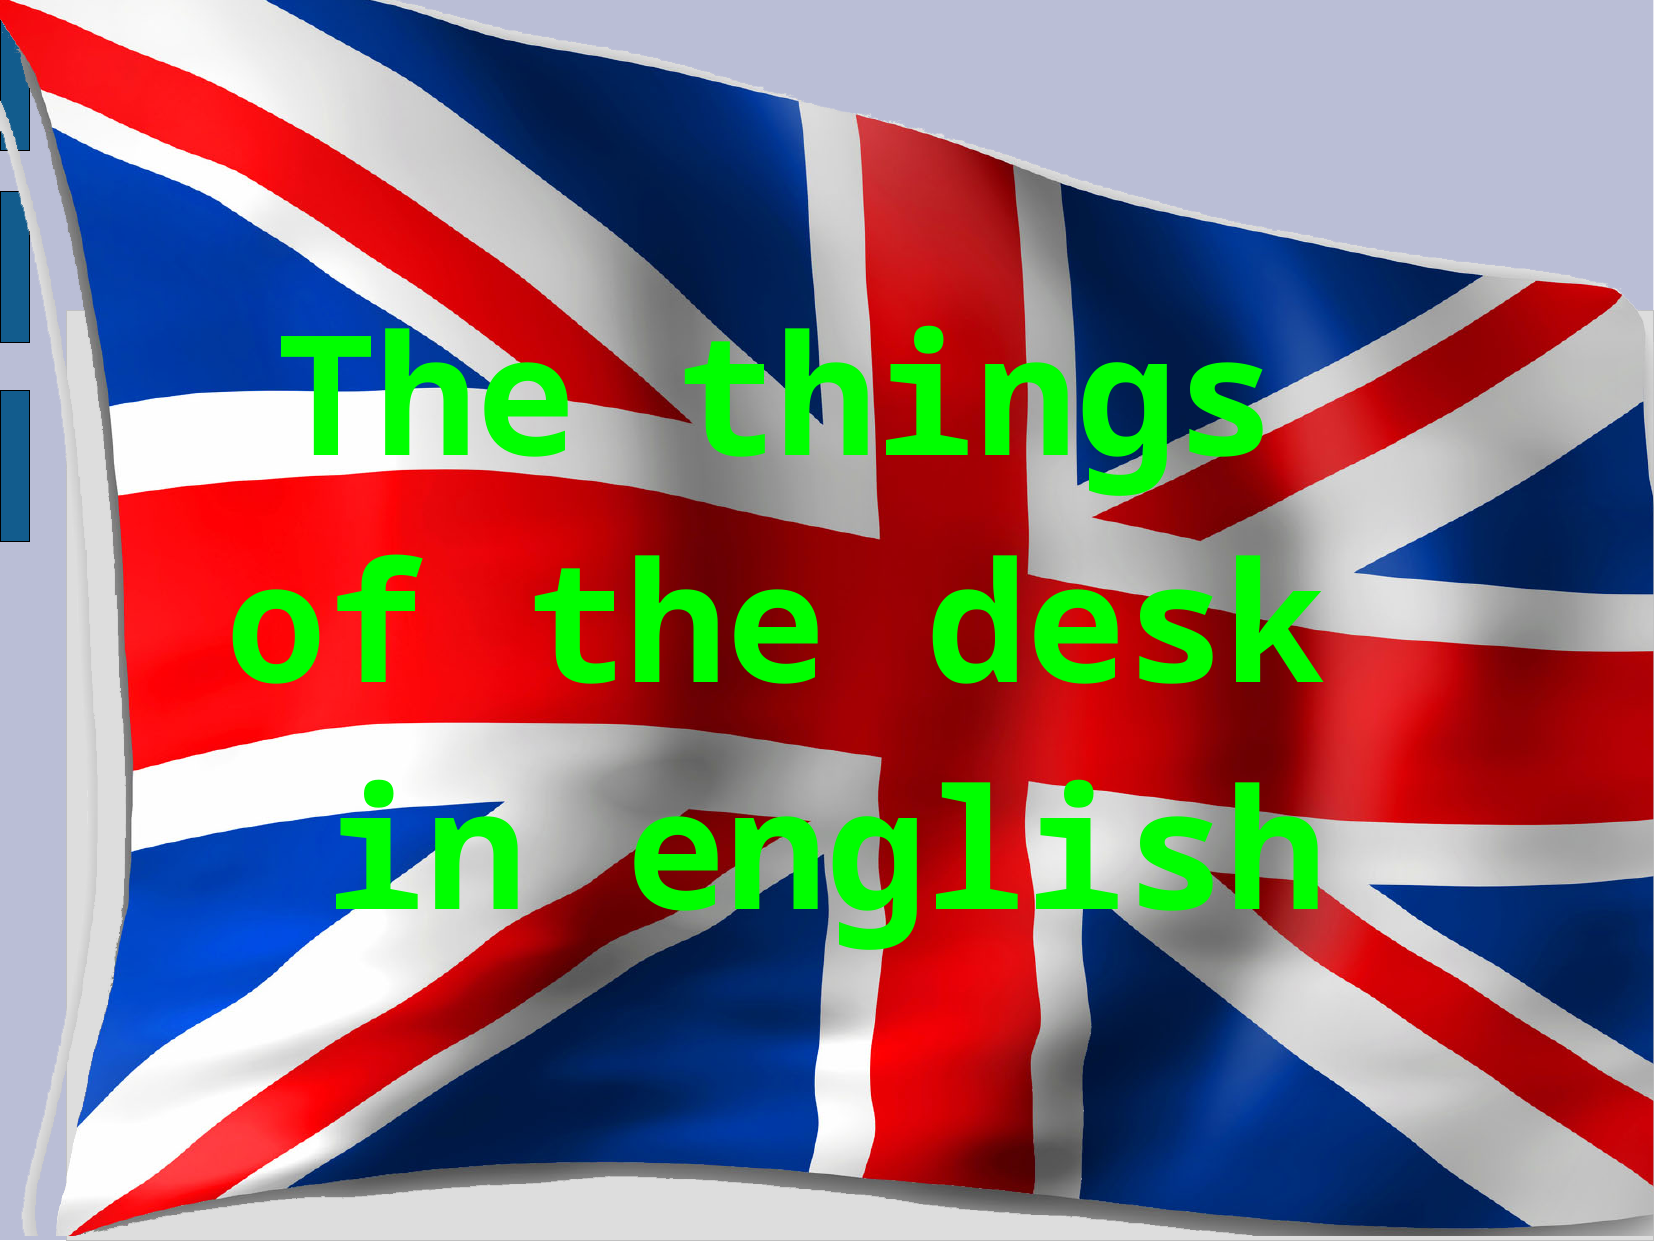

The things
of the desk
in english